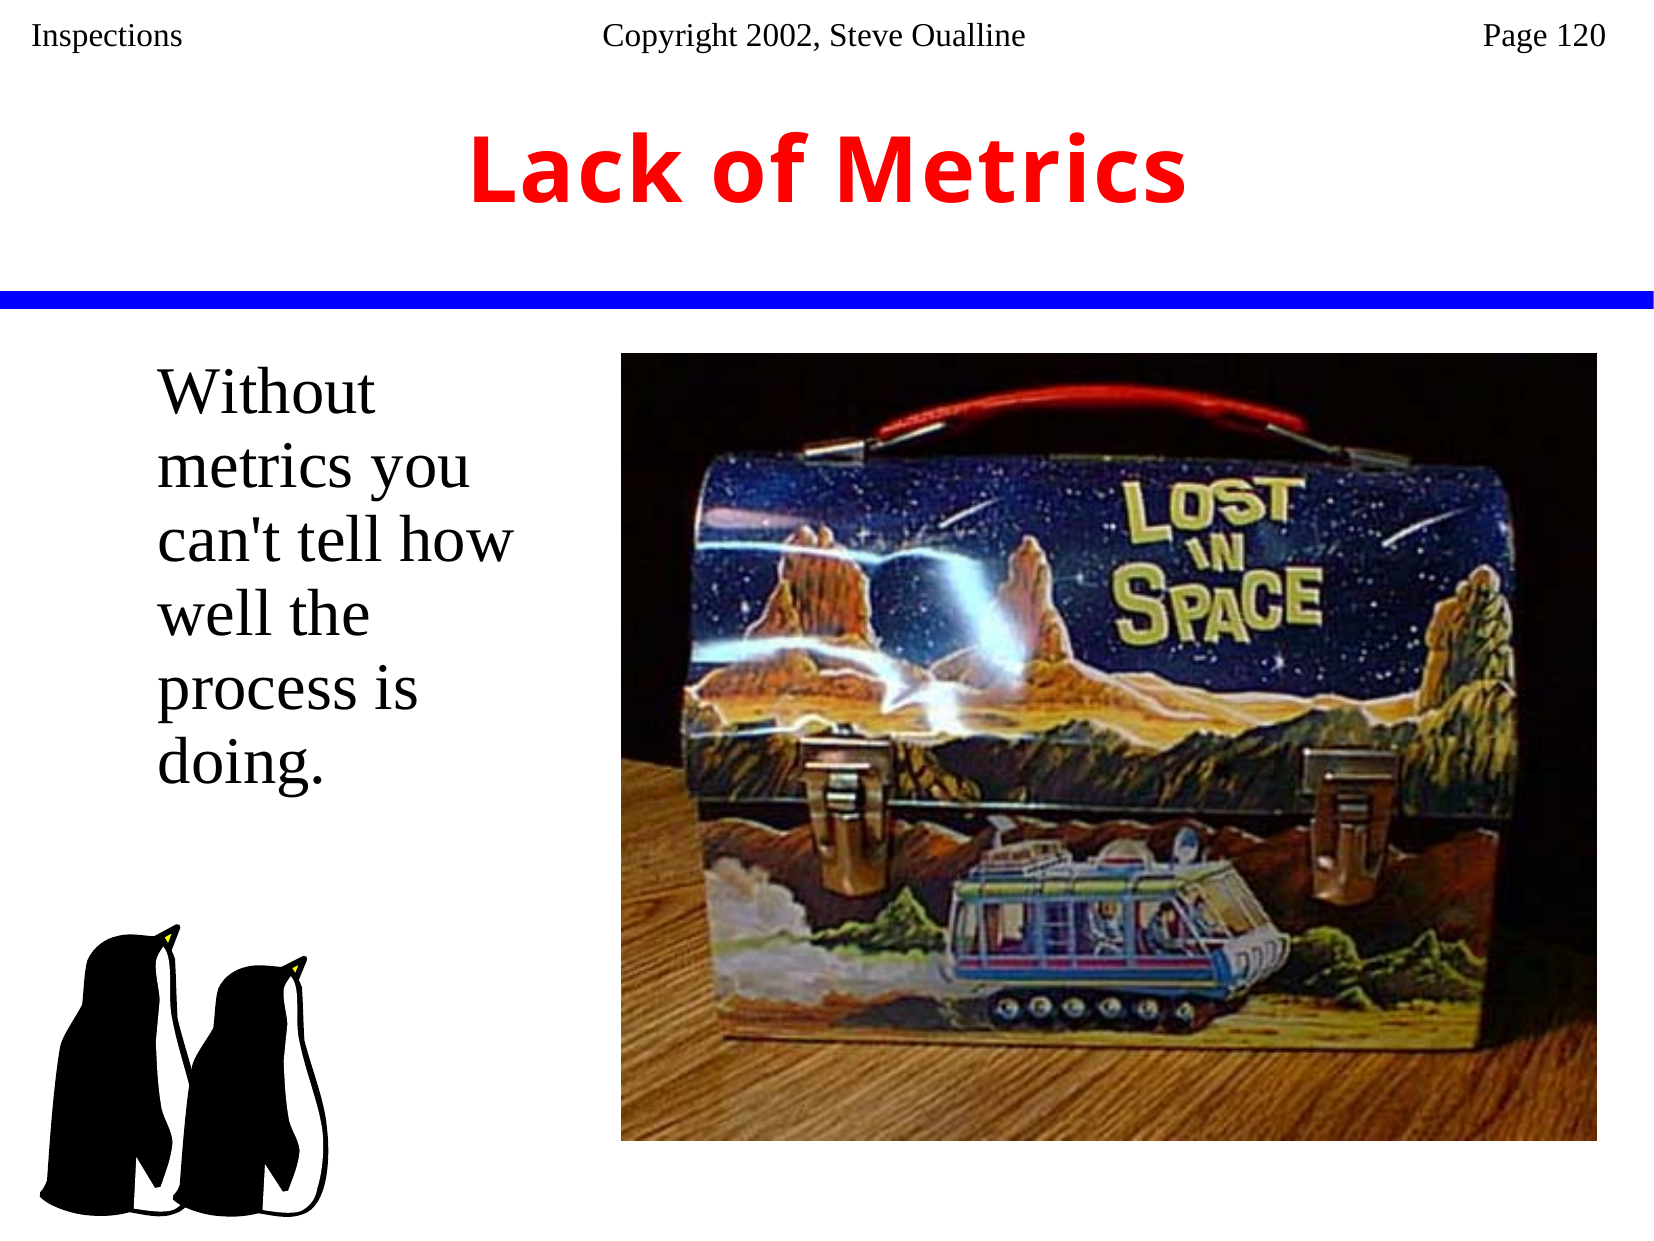

# Lack of Metrics
Without metrics you can't tell how well the process is doing.